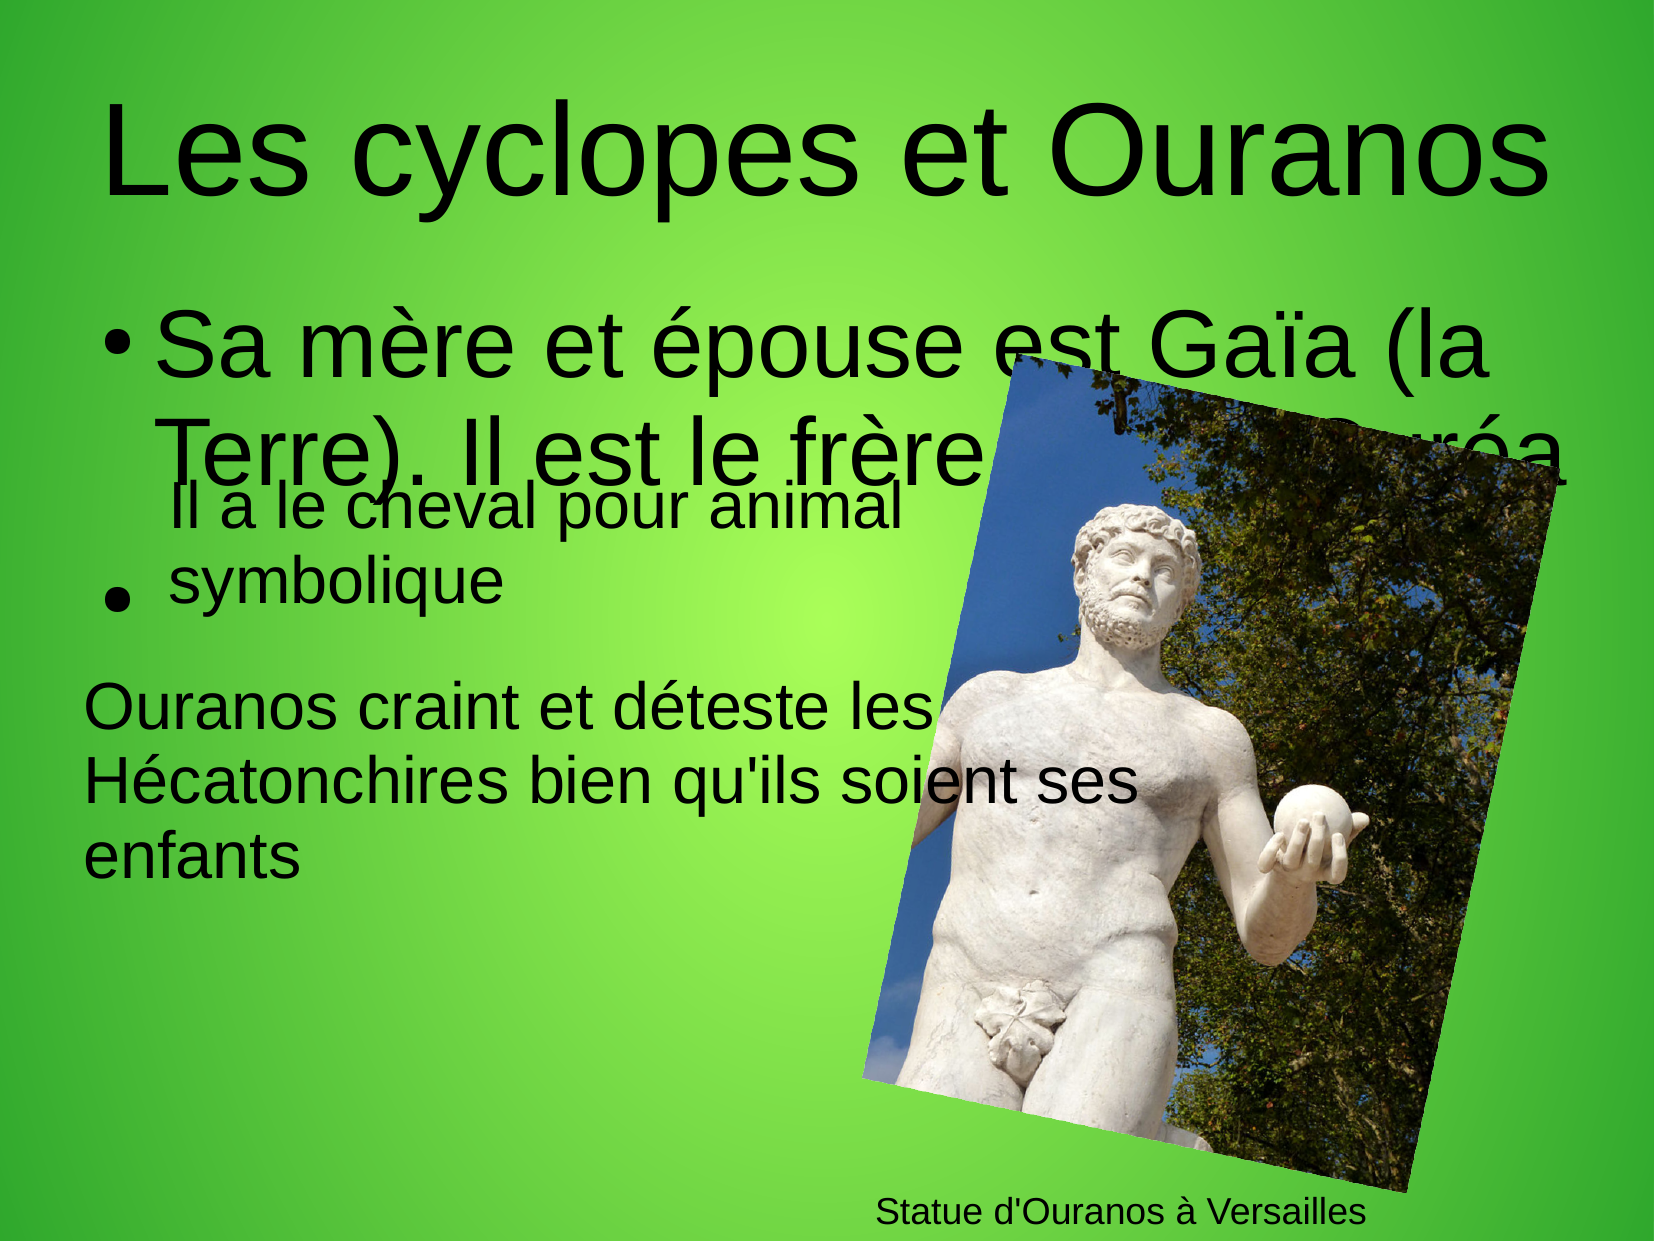

# Les cyclopes et Ouranos
Sa mère et épouse est Gaïa (la Terre). Il est le frère aîné d'Ouréa
Il a le cheval pour animal symbolique
Ouranos craint et déteste les Hécatonchires bien qu'ils soient ses enfants
Statue d'Ouranos à Versailles